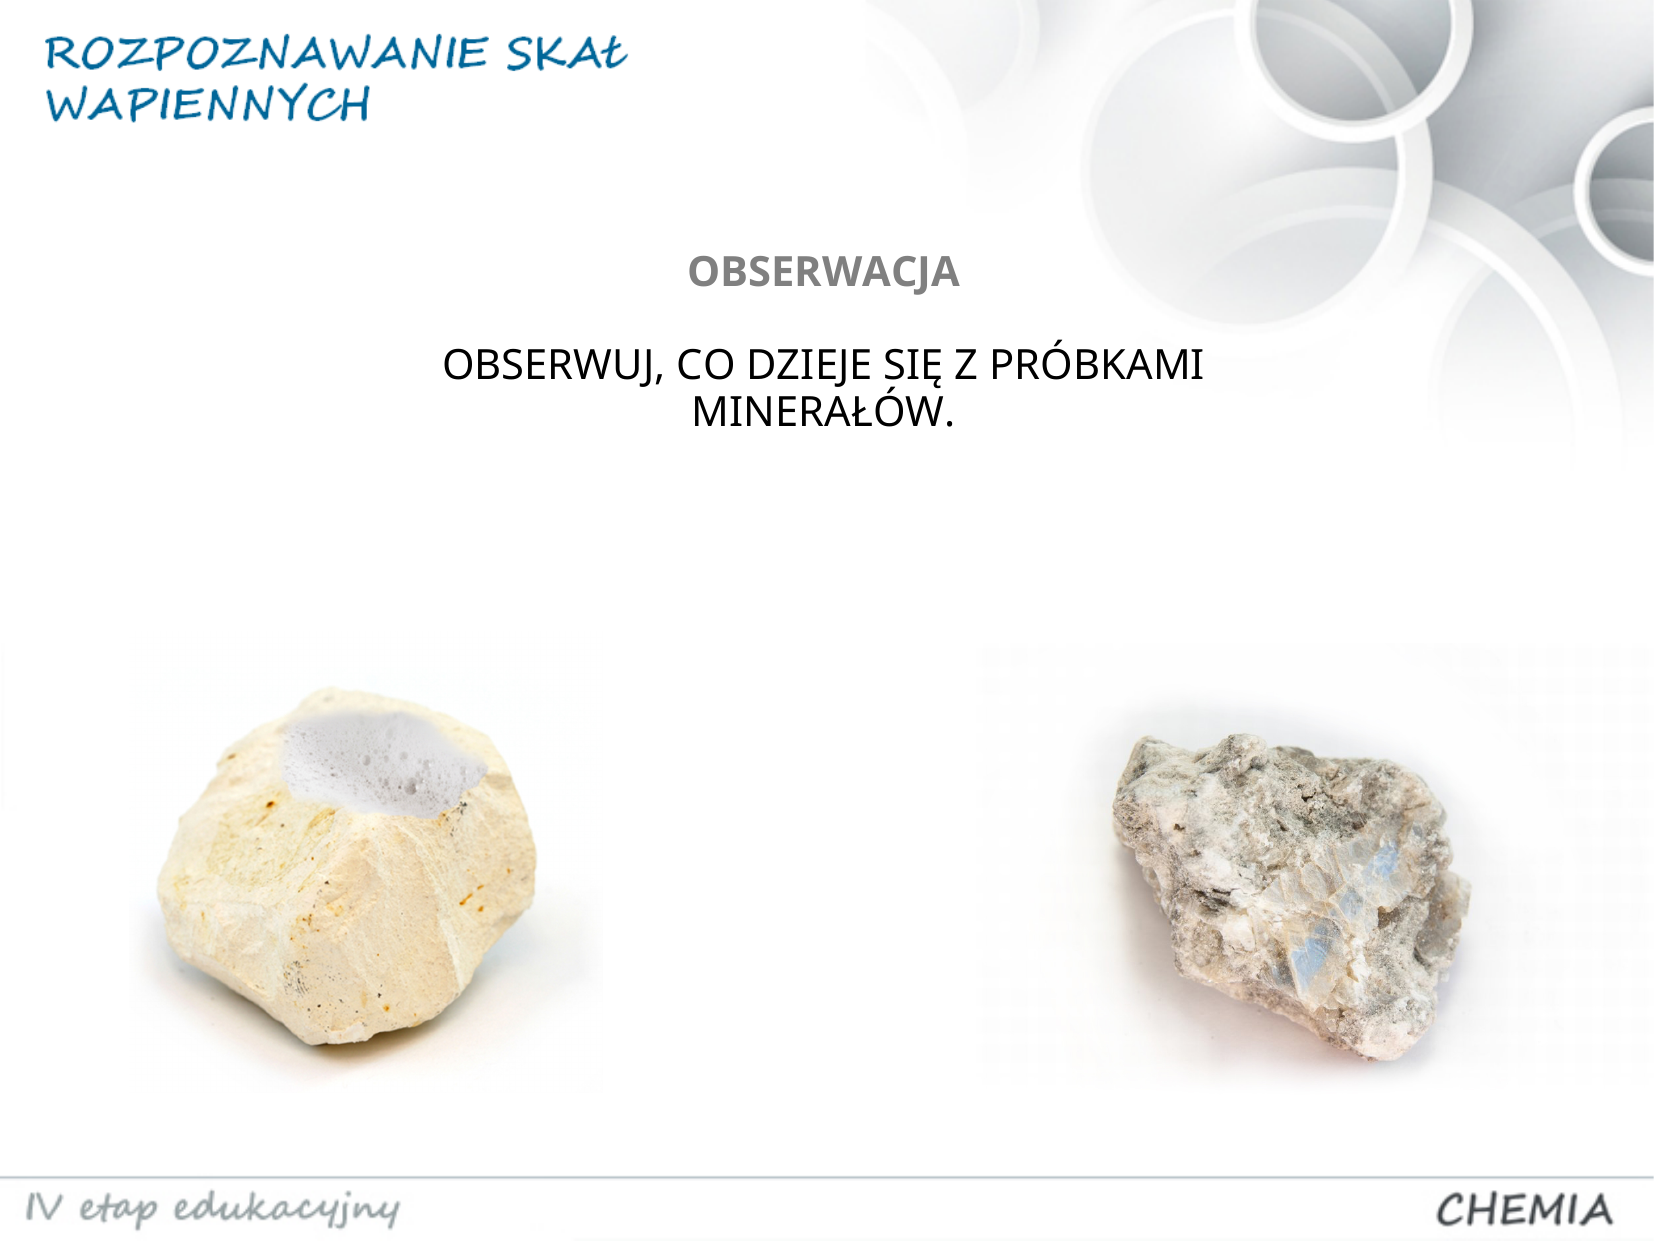

OBSERWACJA
OBSERWUJ, CO DZIEJE SIĘ Z PRÓBKAMI MINERAŁÓW.